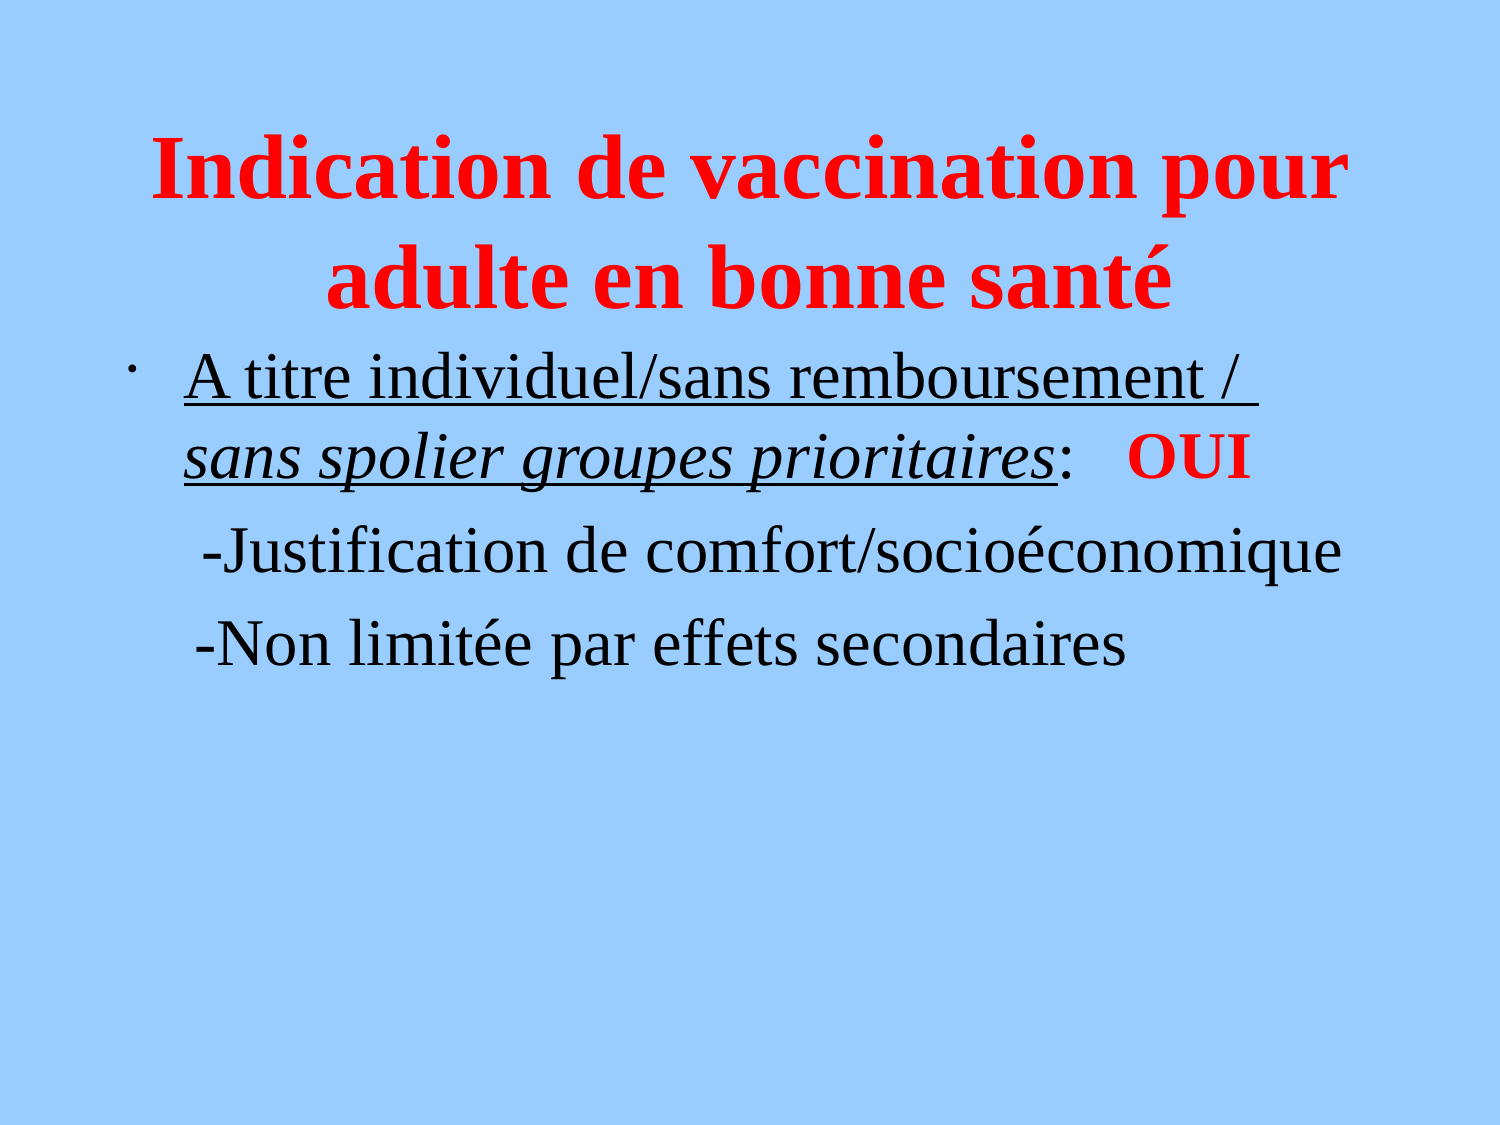

# Indication de vaccination pour adulte en bonne santé
A titre individuel/sans remboursement / sans spolier groupes prioritaires: OUI
	-Justification de comfort/socioéconomique
 -Non limitée par effets secondaires